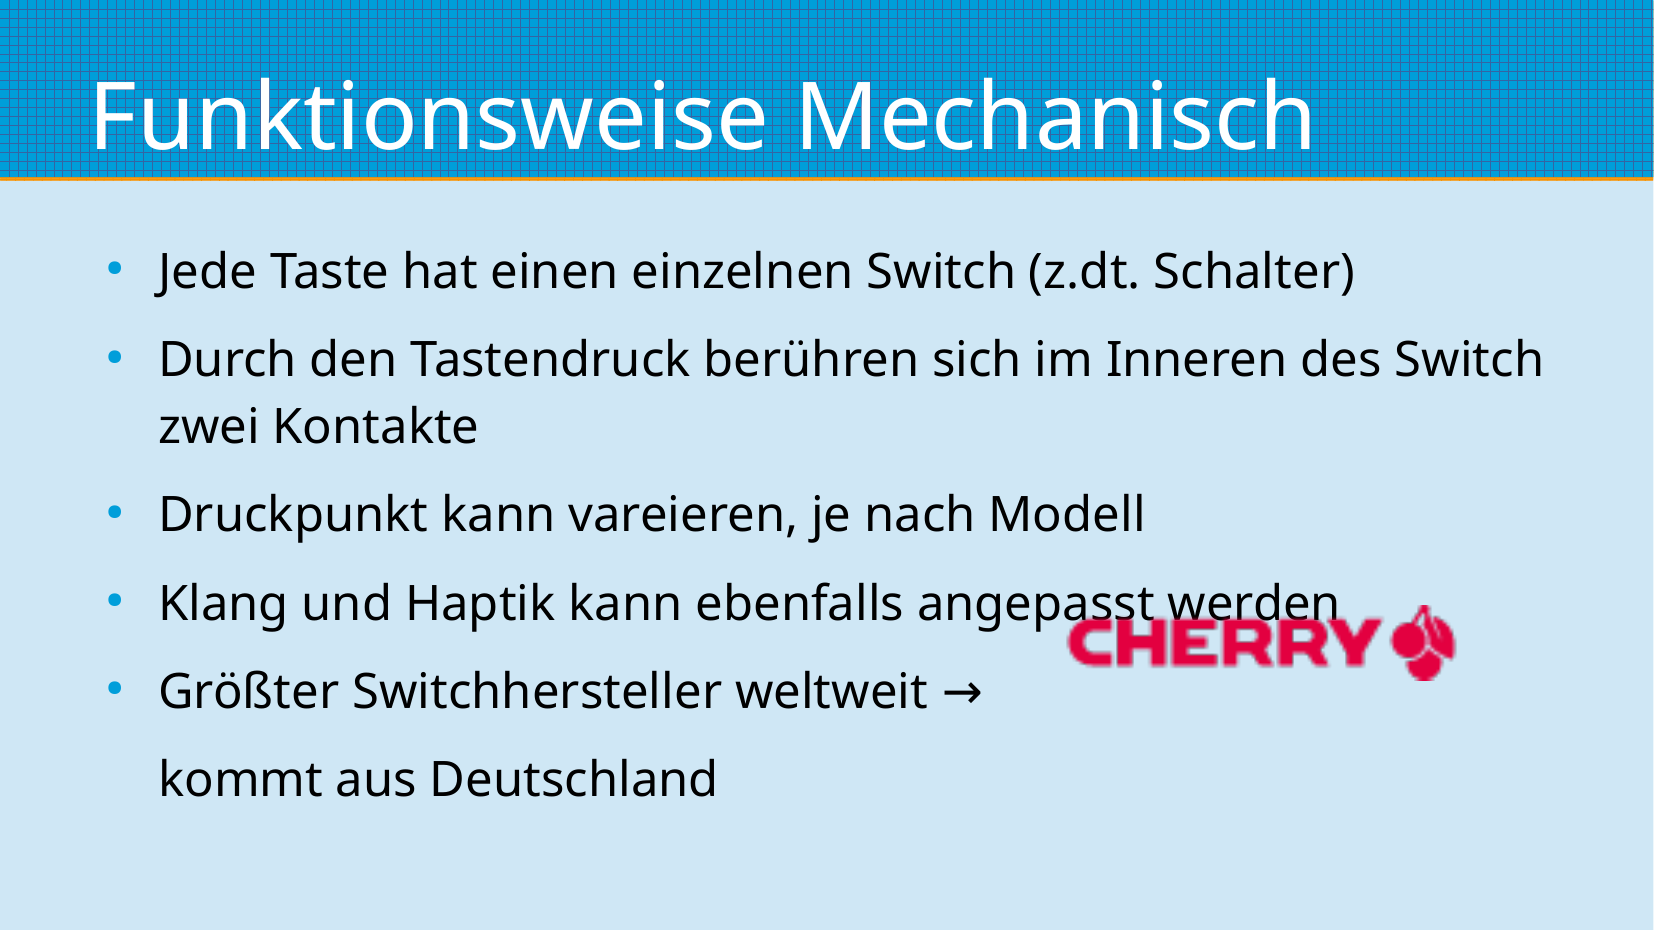

# Funktionsweise Mechanisch
Jede Taste hat einen einzelnen Switch (z.dt. Schalter)
Durch den Tastendruck berühren sich im Inneren des Switch zwei Kontakte
Druckpunkt kann vareieren, je nach Modell
Klang und Haptik kann ebenfalls angepasst werden
Größter Switchhersteller weltweit →
kommt aus Deutschland